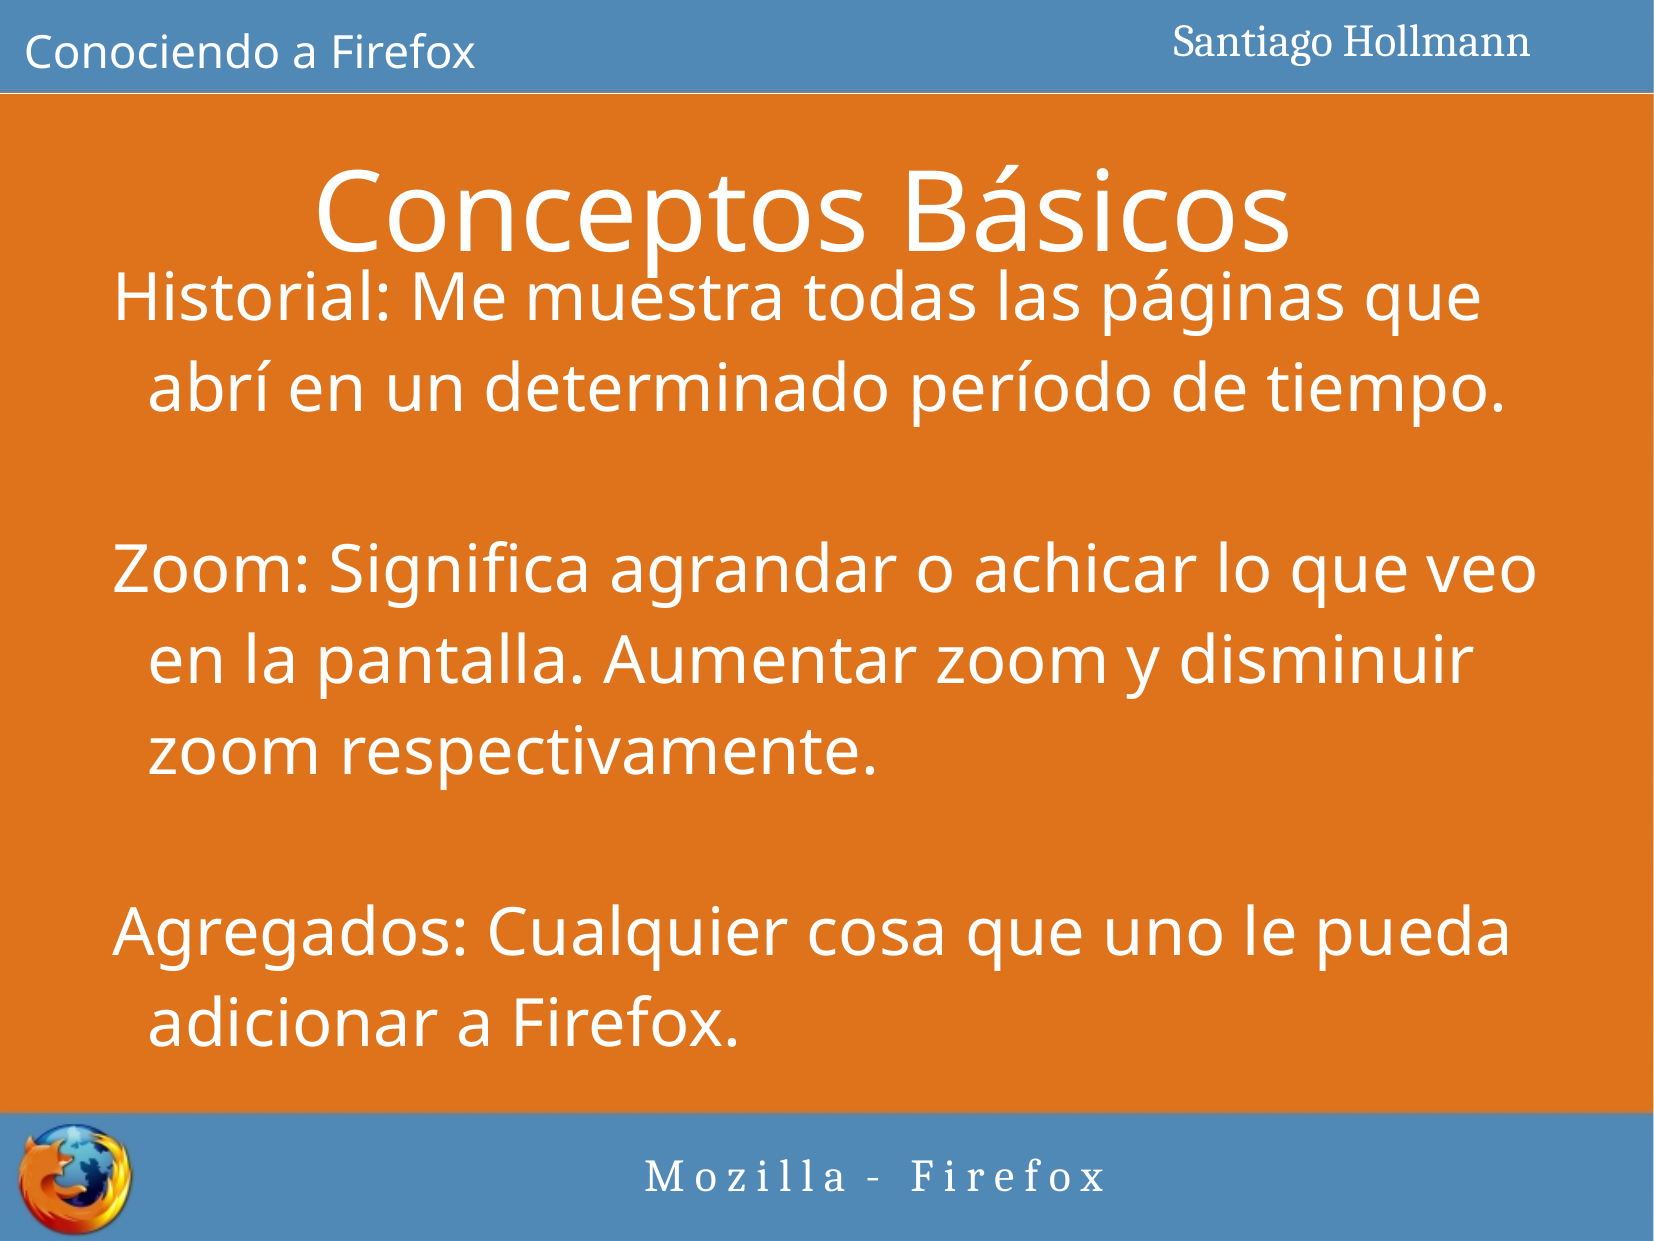

# Conceptos Básicos
Santiago Hollmann
Conociendo a Firefox
Historial: Me muestra todas las páginas que abrí en un determinado período de tiempo.
Zoom: Significa agrandar o achicar lo que veo en la pantalla. Aumentar zoom y disminuir zoom respectivamente.
Agregados: Cualquier cosa que uno le pueda adicionar a Firefox.
M o z i l l a - F i r e f o x